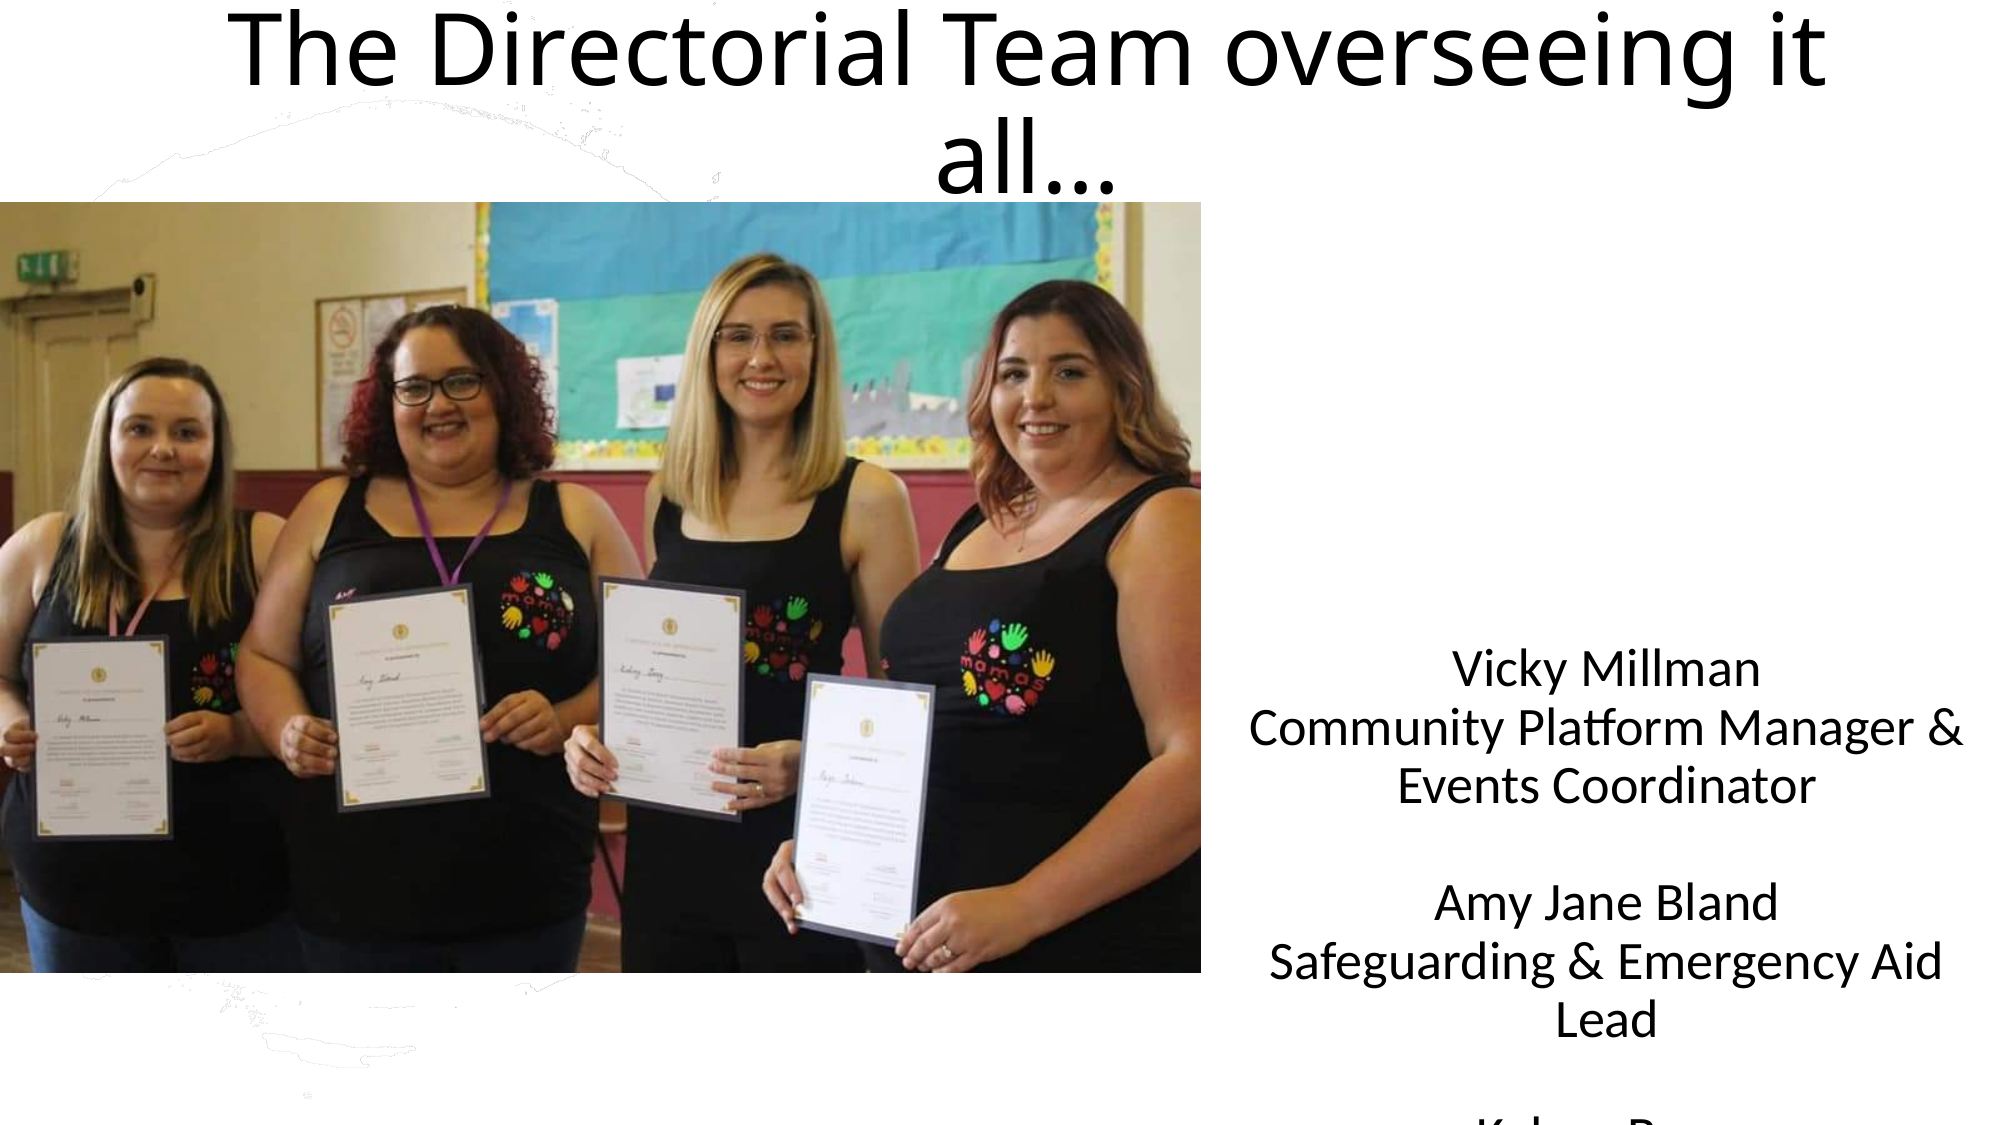

The Directorial Team overseeing it all…
# Vicky Millman Community Platform Manager & Events Coordinator Amy Jane Bland Safeguarding & Emergency Aid Lead Kelsey Booy Hub Manager & Financial Strategist Paige Josham External Business Relationships & Business Management